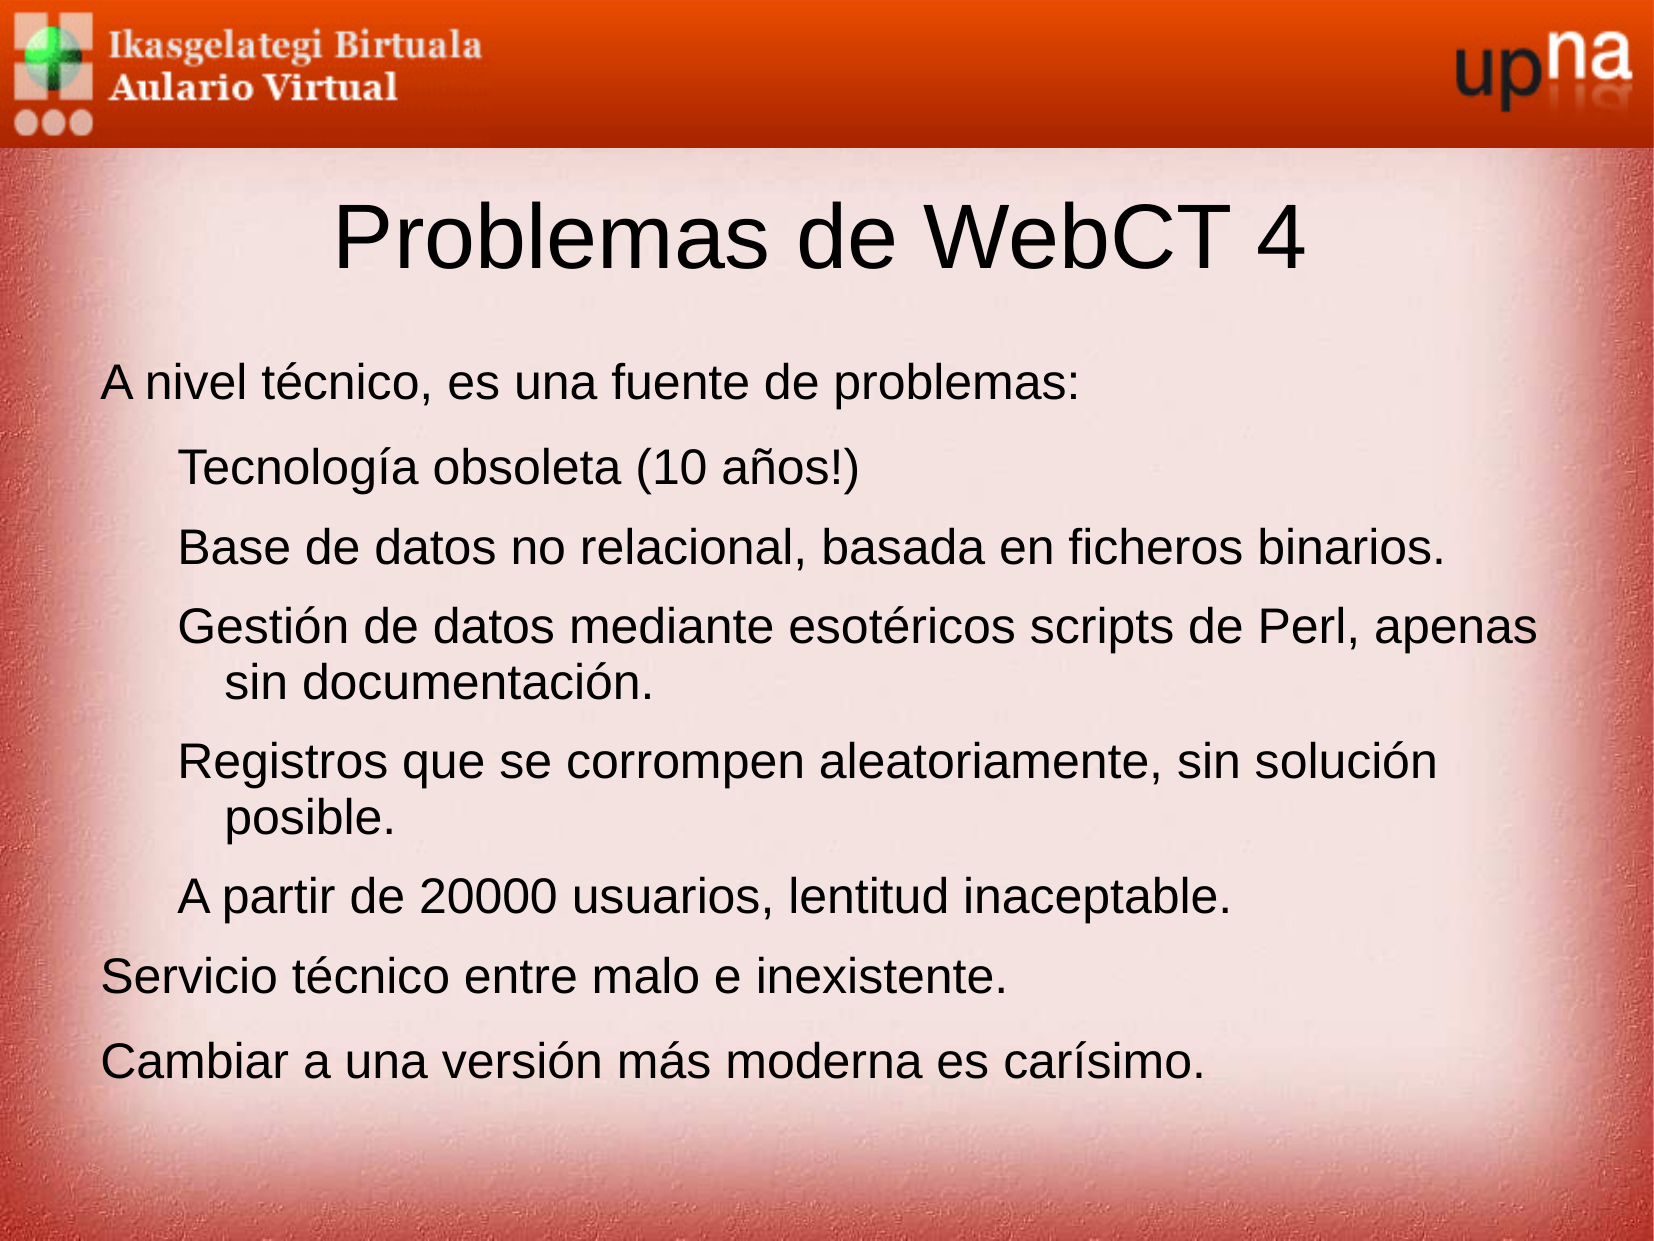

# Problemas de WebCT 4
A nivel técnico, es una fuente de problemas:
Tecnología obsoleta (10 años!)
Base de datos no relacional, basada en ficheros binarios.
Gestión de datos mediante esotéricos scripts de Perl, apenas sin documentación.
Registros que se corrompen aleatoriamente, sin solución posible.
A partir de 20000 usuarios, lentitud inaceptable.
Servicio técnico entre malo e inexistente.
Cambiar a una versión más moderna es carísimo.